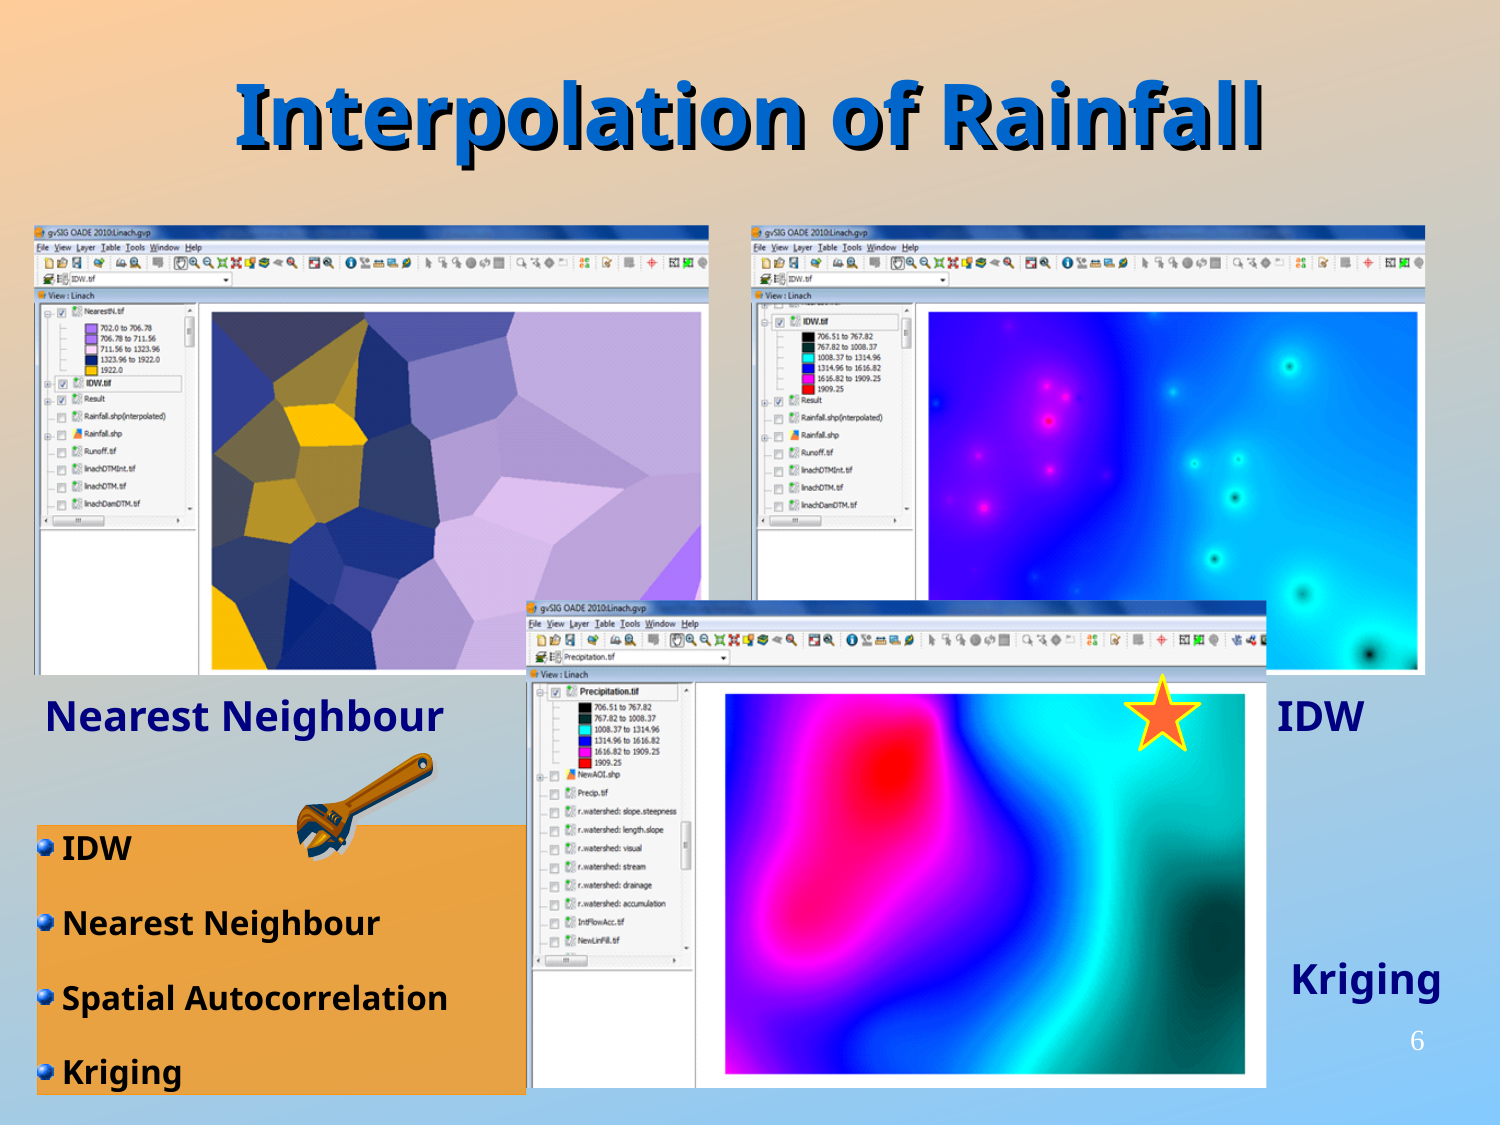

# Interpolation of Rainfall
Nearest Neighbour
IDW
 IDW
 Nearest Neighbour
 Spatial Autocorrelation
 Kriging
Kriging
6